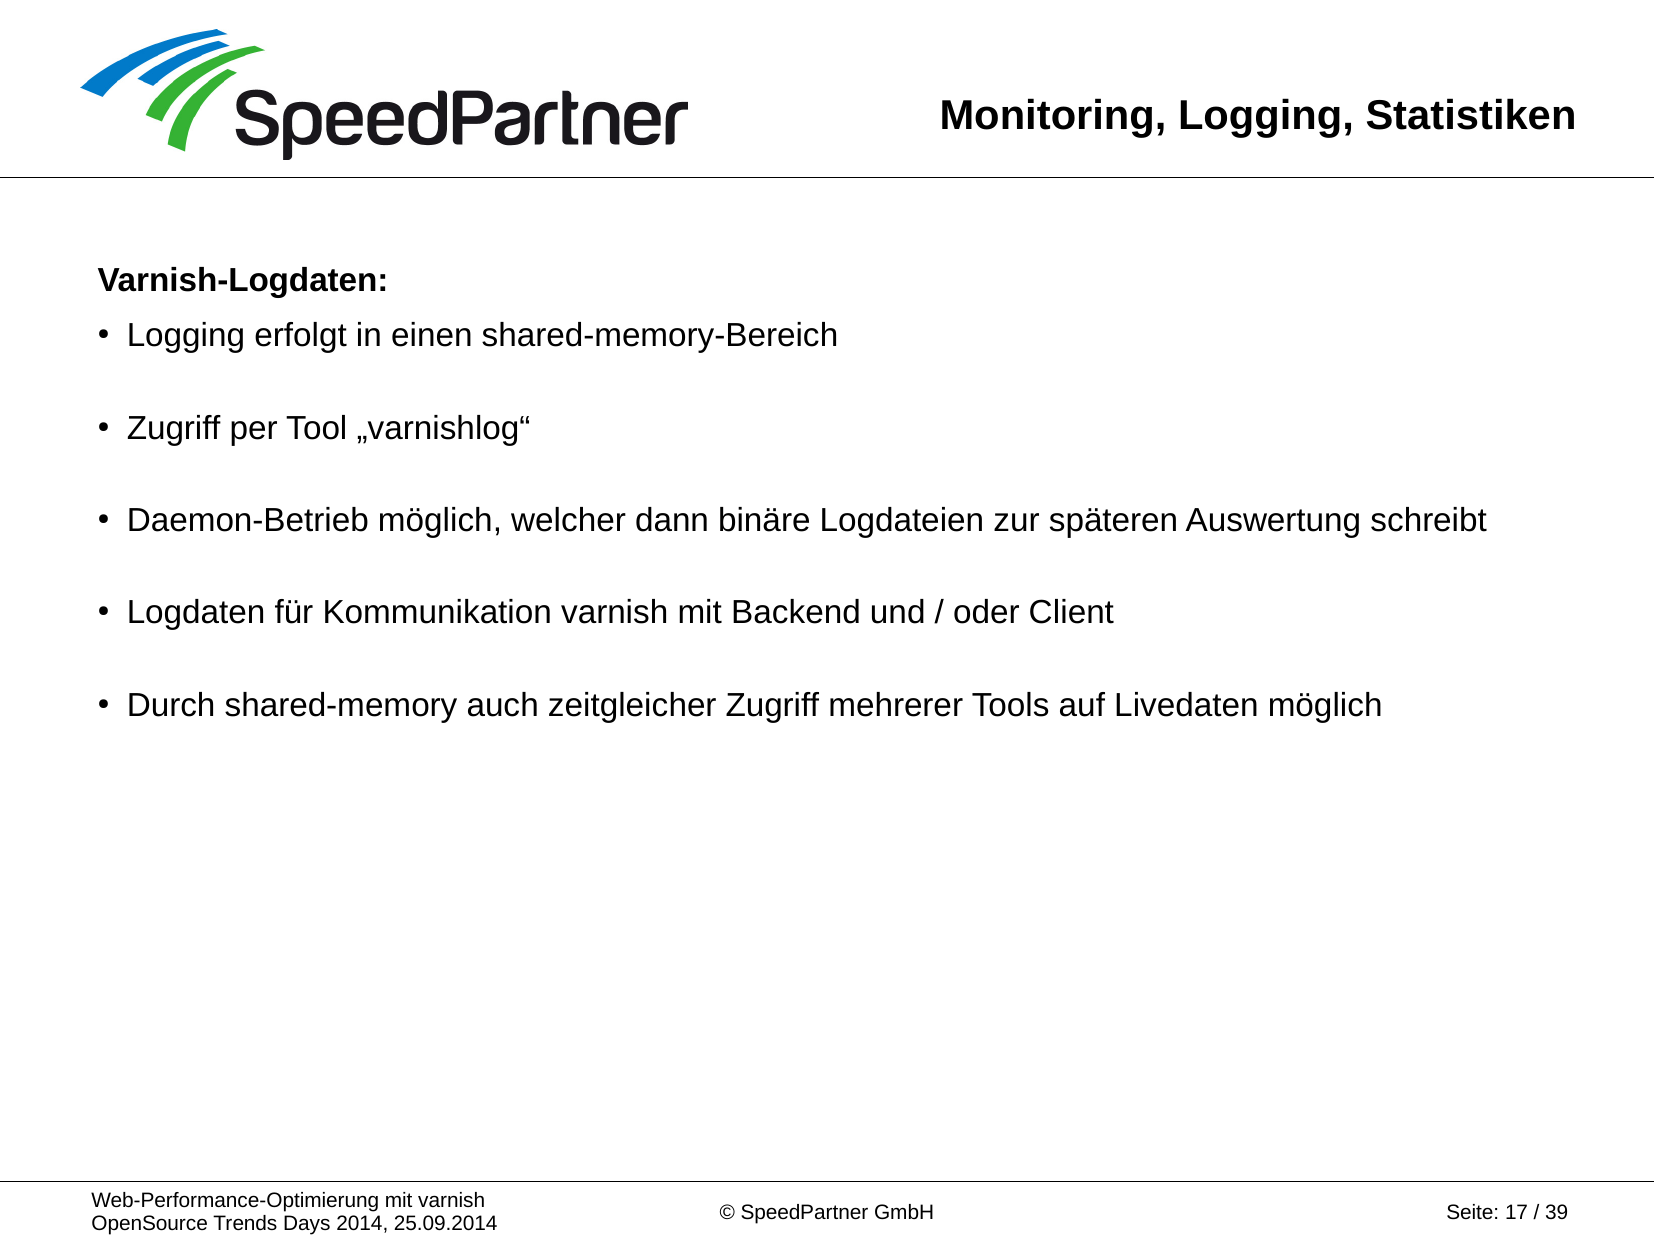

# Monitoring, Logging, Statistiken
Varnish-Logdaten:
Logging erfolgt in einen shared-memory-Bereich
Zugriff per Tool „varnishlog“
Daemon-Betrieb möglich, welcher dann binäre Logdateien zur späteren Auswertung schreibt
Logdaten für Kommunikation varnish mit Backend und / oder Client
Durch shared-memory auch zeitgleicher Zugriff mehrerer Tools auf Livedaten möglich